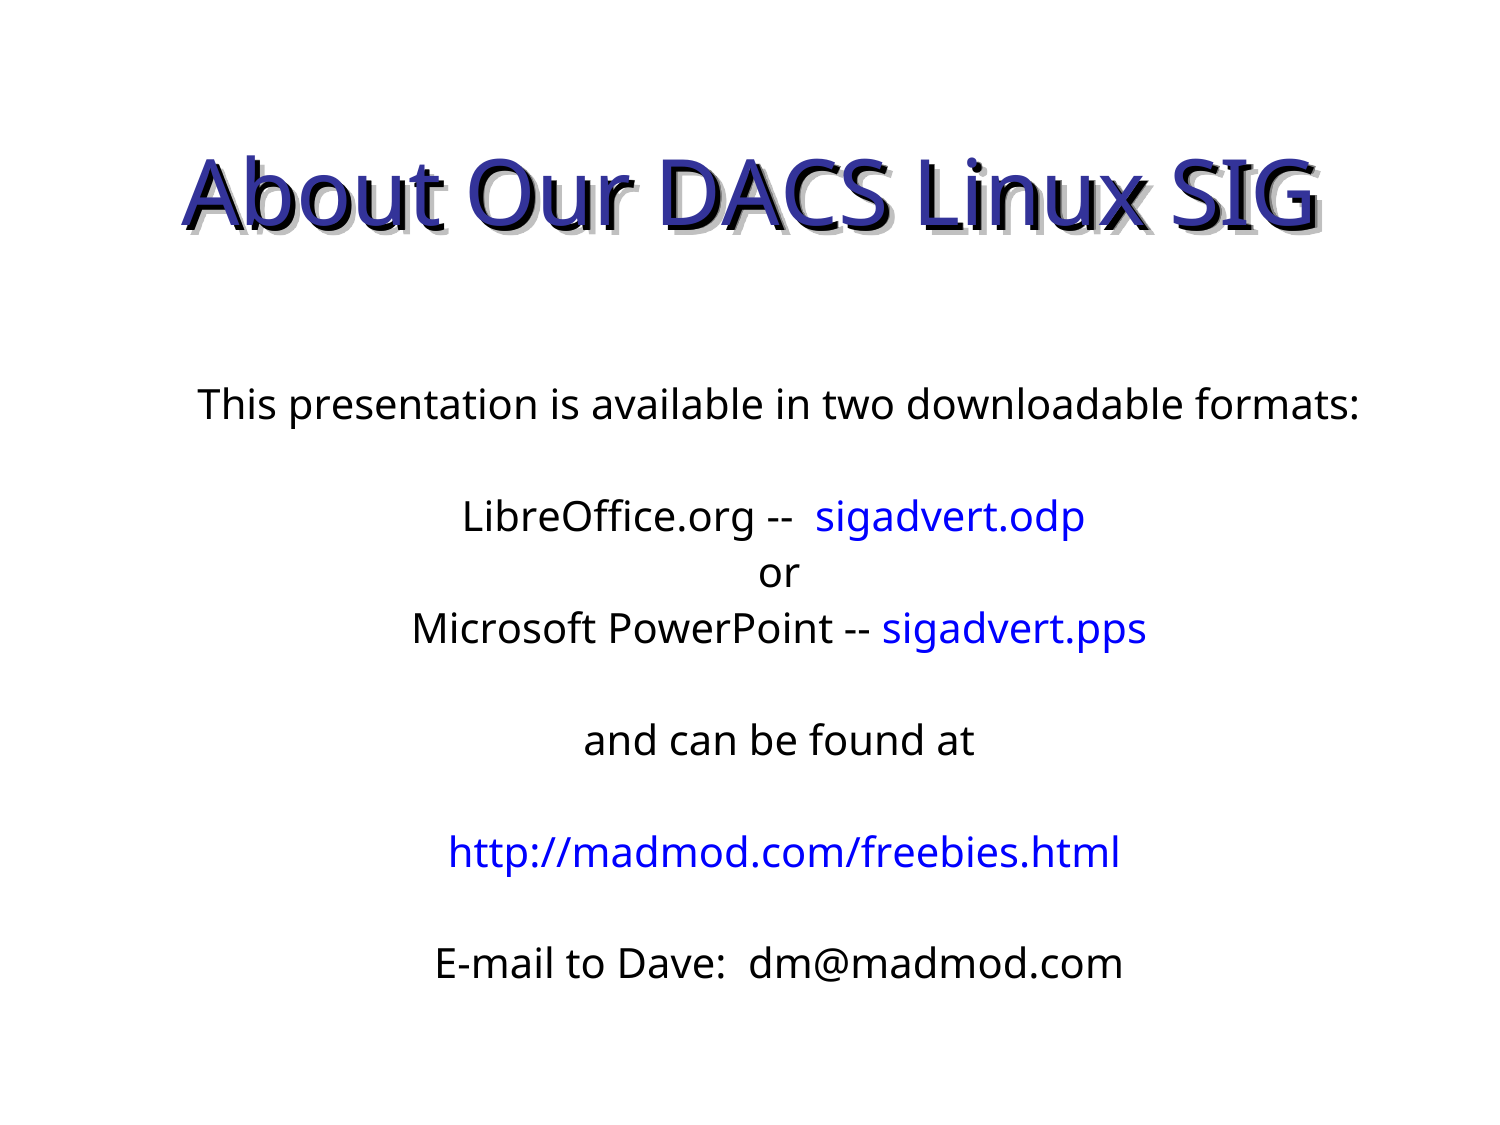

About Our DACS Linux SIG
# This presentation is available in two downloadable formats:
LibreOffice.org -- sigadvert.odp
or
Microsoft PowerPoint -- sigadvert.pps
and can be found at
 http://madmod.com/freebies.html
E-mail to Dave: dm@madmod.com